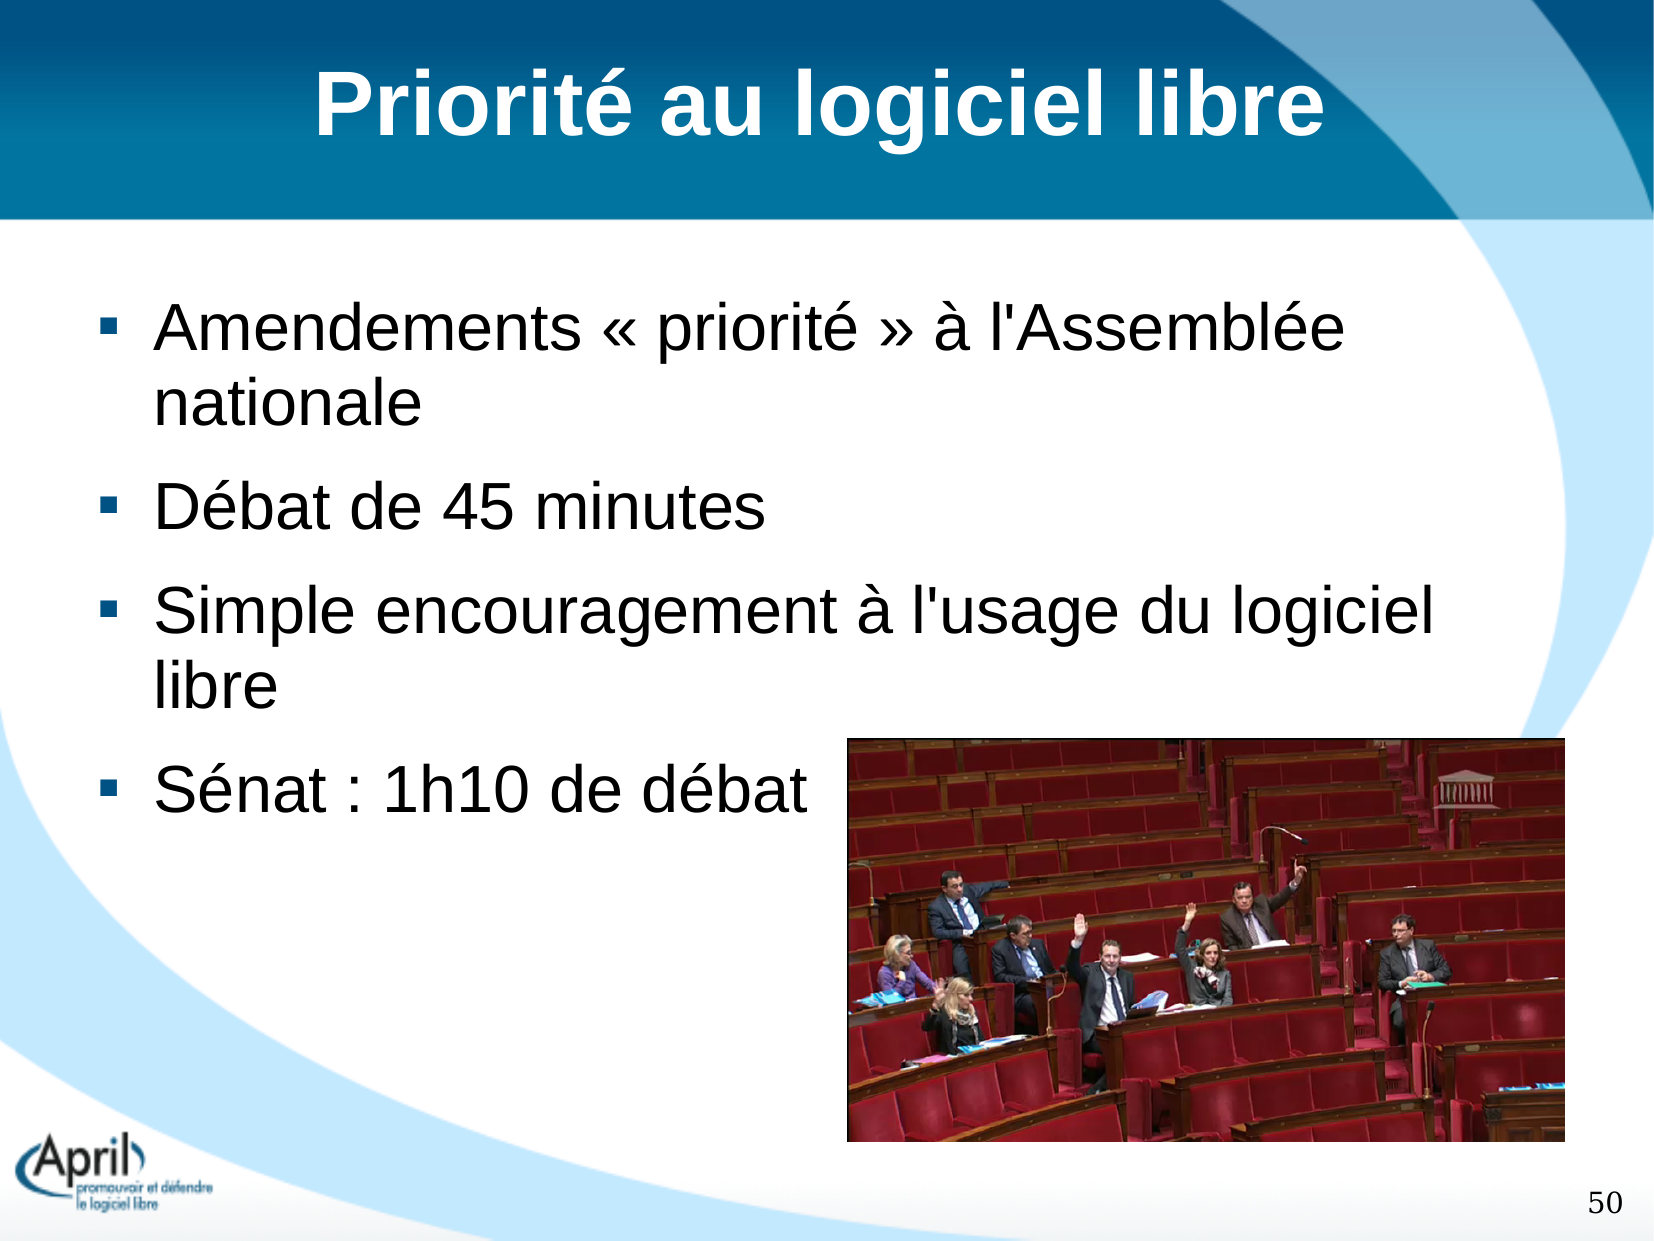

# Priorité au logiciel libre
Amendements « priorité » à l'Assemblée nationale
Débat de 45 minutes
Simple encouragement à l'usage du logiciel libre
Sénat : 1h10 de débat
50